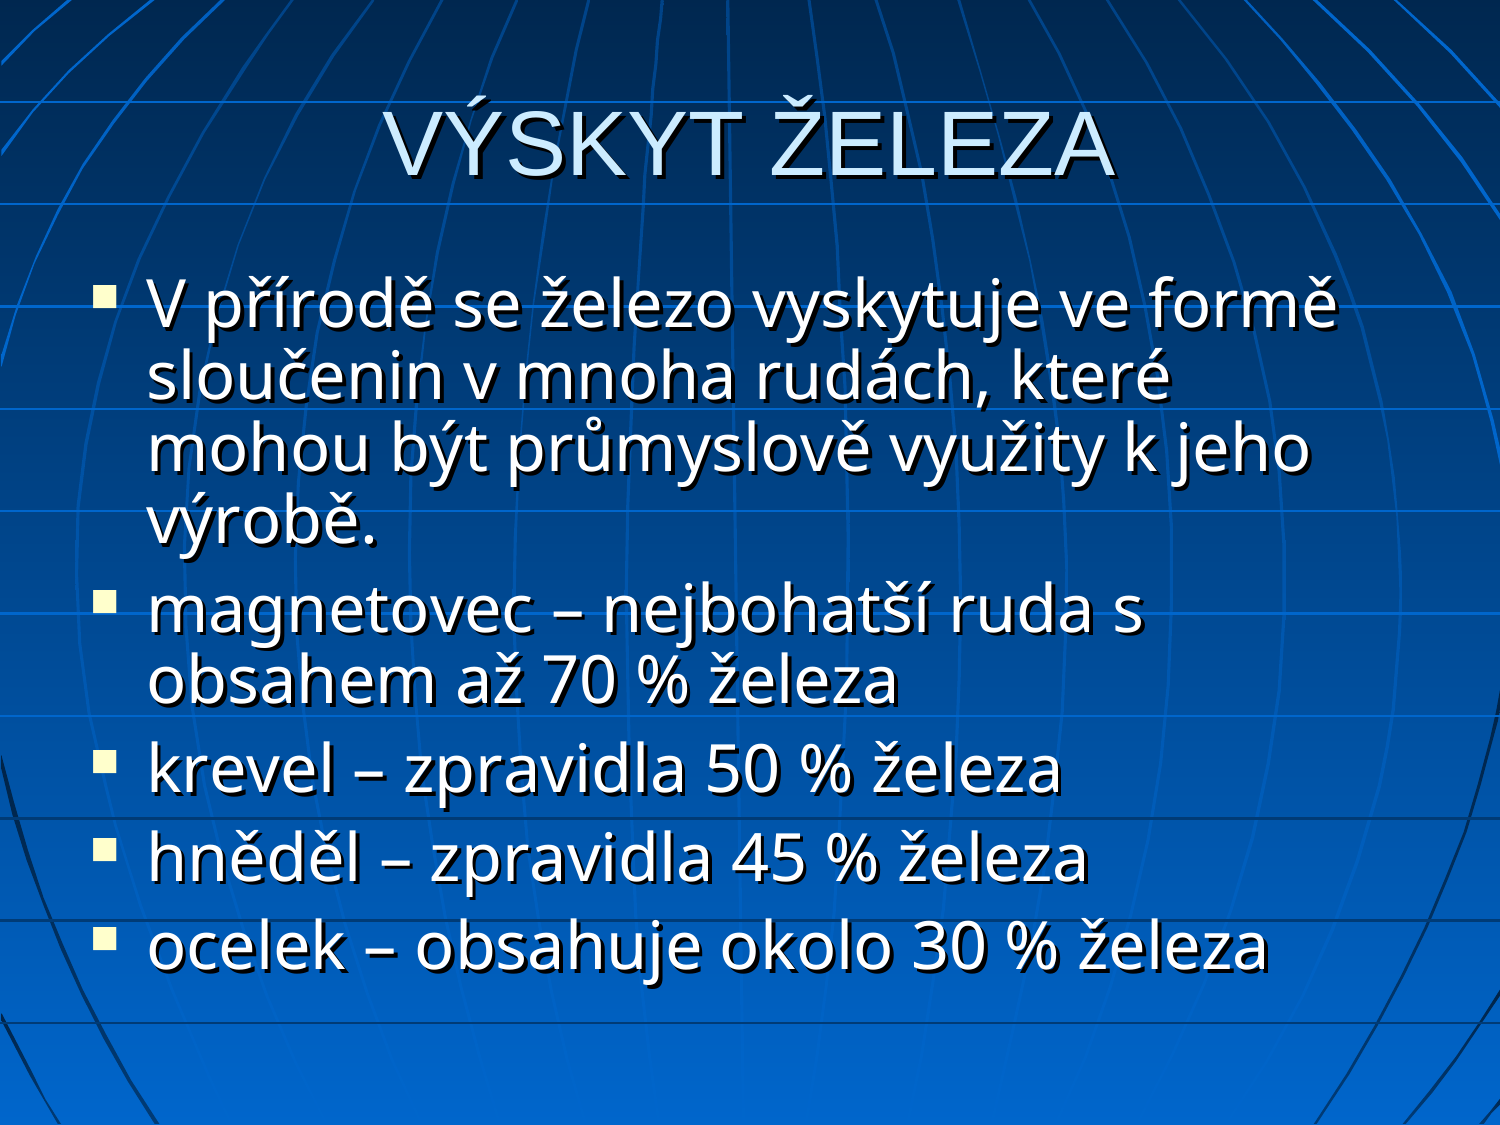

# VÝSKYT ŽELEZA
V přírodě se železo vyskytuje ve formě sloučenin v mnoha rudách, které mohou být průmyslově využity k jeho výrobě.
magnetovec – nejbohatší ruda s obsahem až 70 % železa
krevel – zpravidla 50 % železa
hněděl – zpravidla 45 % železa
ocelek – obsahuje okolo 30 % železa